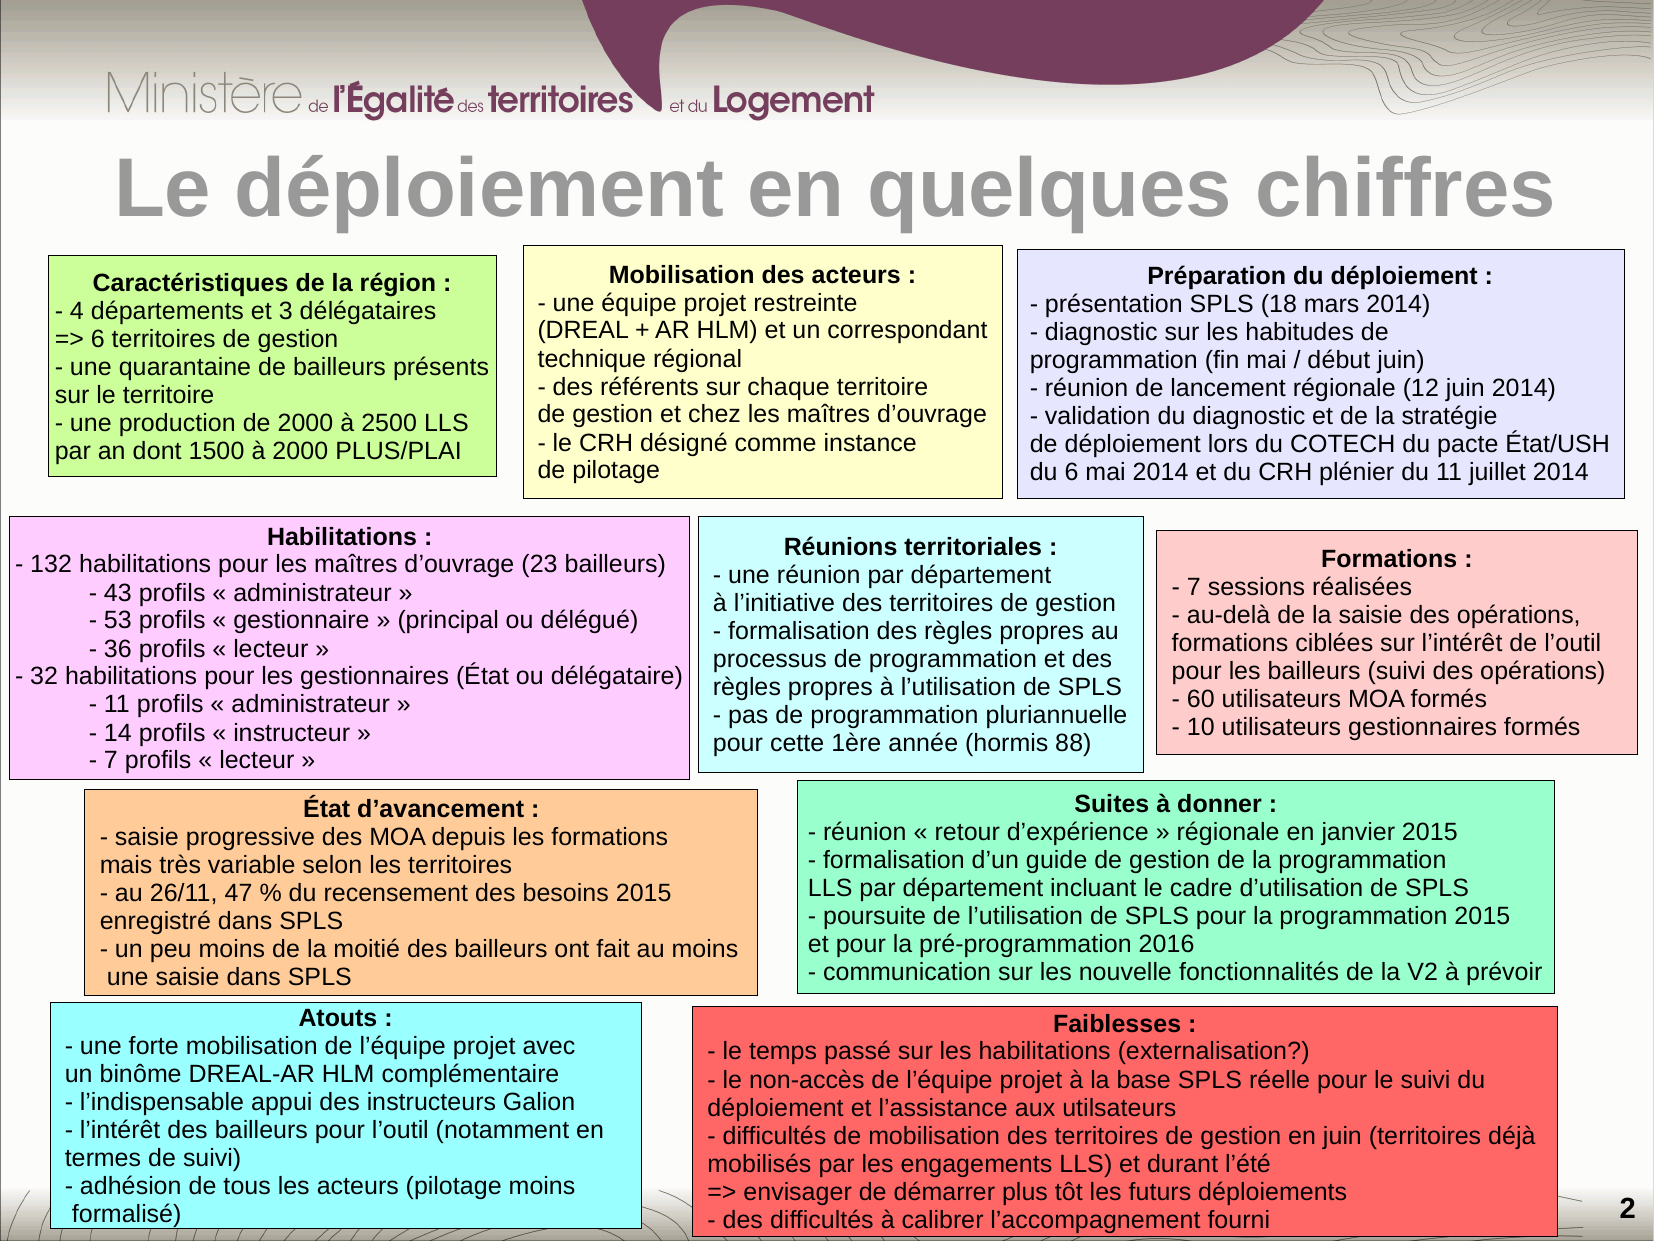

# Le déploiement en quelques chiffres
Mobilisation des acteurs :
- une équipe projet restreinte
(DREAL + AR HLM) et un correspondant
technique régional
- des référents sur chaque territoire
de gestion et chez les maîtres d’ouvrage
- le CRH désigné comme instance
de pilotage
Préparation du déploiement :
- présentation SPLS (18 mars 2014)
- diagnostic sur les habitudes de
programmation (fin mai / début juin)
- réunion de lancement régionale (12 juin 2014)
- validation du diagnostic et de la stratégie
de déploiement lors du COTECH du pacte État/USH
du 6 mai 2014 et du CRH plénier du 11 juillet 2014
Caractéristiques de la région :
- 4 départements et 3 délégataires
=> 6 territoires de gestion
- une quarantaine de bailleurs présents
sur le territoire
- une production de 2000 à 2500 LLS
par an dont 1500 à 2000 PLUS/PLAI
Réunions territoriales :
- une réunion par département
à l’initiative des territoires de gestion
- formalisation des règles propres au
processus de programmation et des
règles propres à l’utilisation de SPLS
- pas de programmation pluriannuelle
pour cette 1ère année (hormis 88)
Habilitations :
- 132 habilitations pour les maîtres d’ouvrage (23 bailleurs)
	- 43 profils « administrateur »
	- 53 profils « gestionnaire » (principal ou délégué)
	- 36 profils « lecteur »
- 32 habilitations pour les gestionnaires (État ou délégataire)
	- 11 profils « administrateur »
	- 14 profils « instructeur »
	- 7 profils « lecteur »
Formations :
- 7 sessions réalisées
- au-delà de la saisie des opérations,
formations ciblées sur l’intérêt de l’outil
pour les bailleurs (suivi des opérations)
- 60 utilisateurs MOA formés
- 10 utilisateurs gestionnaires formés
Suites à donner :
- réunion « retour d’expérience » régionale en janvier 2015
- formalisation d’un guide de gestion de la programmation
LLS par département incluant le cadre d’utilisation de SPLS
- poursuite de l’utilisation de SPLS pour la programmation 2015
et pour la pré-programmation 2016
- communication sur les nouvelle fonctionnalités de la V2 à prévoir
État d’avancement :
- saisie progressive des MOA depuis les formations
mais très variable selon les territoires
- au 26/11, 47 % du recensement des besoins 2015
enregistré dans SPLS
- un peu moins de la moitié des bailleurs ont fait au moins
 une saisie dans SPLS
Atouts :
- une forte mobilisation de l’équipe projet avec
un binôme DREAL-AR HLM complémentaire
- l’indispensable appui des instructeurs Galion
- l’intérêt des bailleurs pour l’outil (notamment en
termes de suivi)
- adhésion de tous les acteurs (pilotage moins
 formalisé)
Faiblesses :
- le temps passé sur les habilitations (externalisation?)
- le non-accès de l’équipe projet à la base SPLS réelle pour le suivi du
déploiement et l’assistance aux utilsateurs
- difficultés de mobilisation des territoires de gestion en juin (territoires déjà
mobilisés par les engagements LLS) et durant l’été
=> envisager de démarrer plus tôt les futurs déploiements
- des difficultés à calibrer l’accompagnement fourni